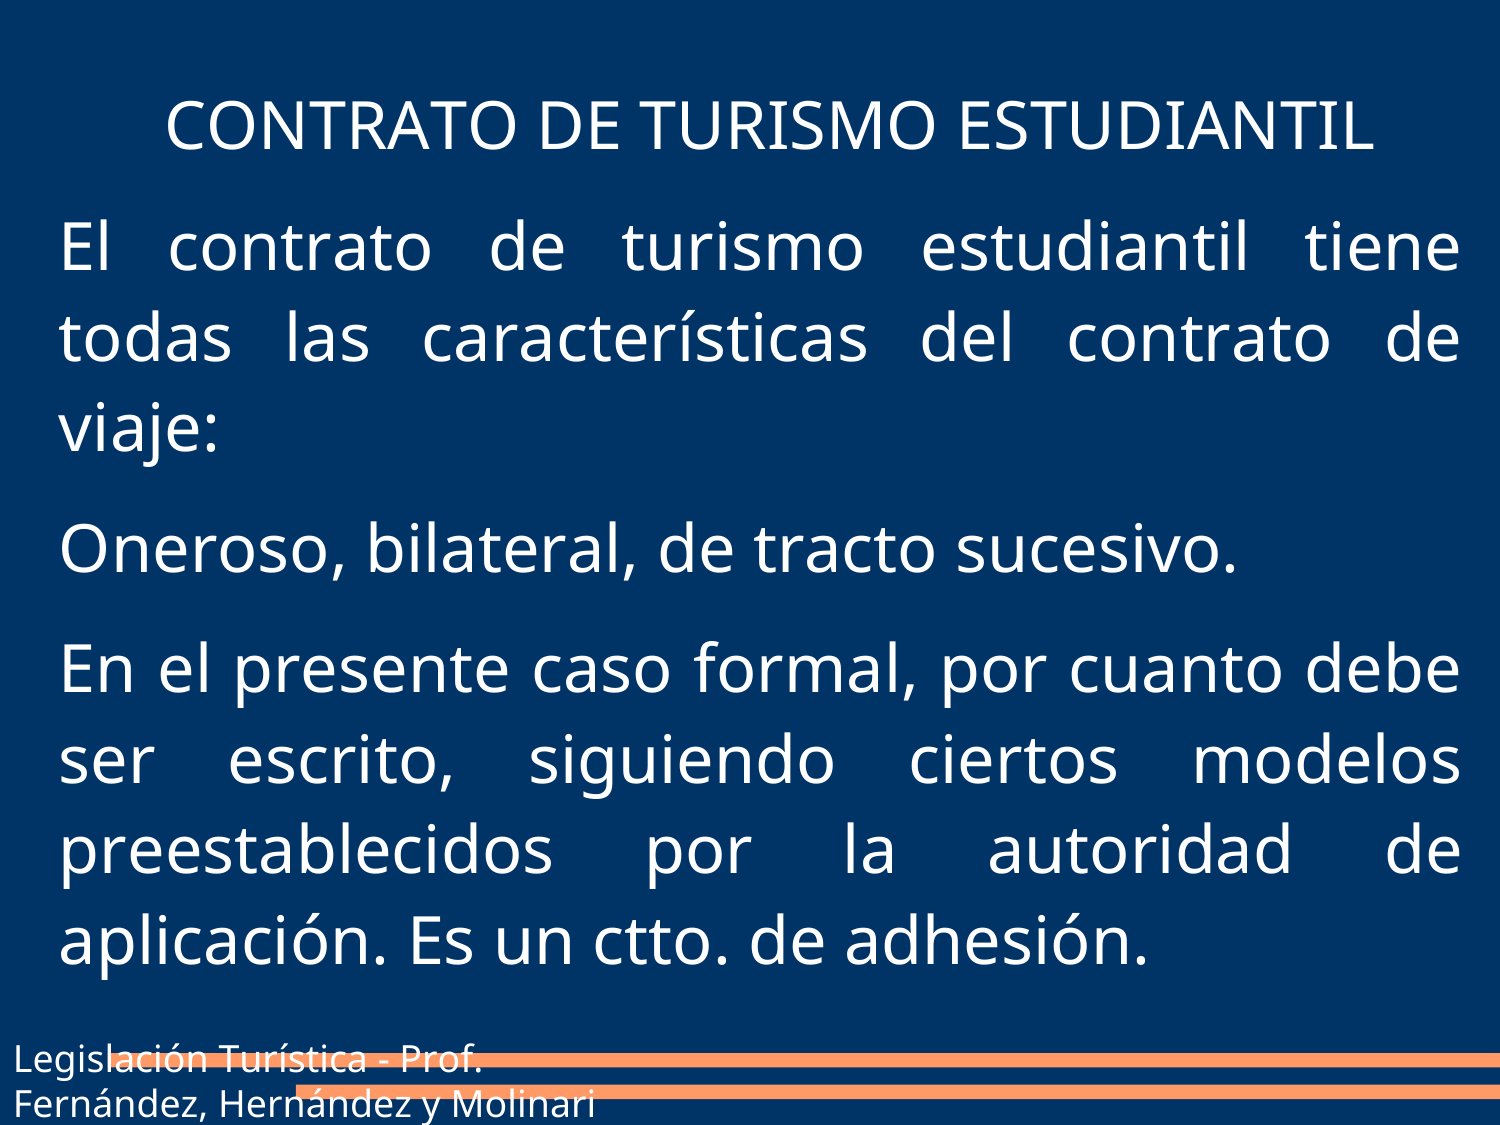

# CONTRATO DE TURISMO ESTUDIANTIL
El contrato de turismo estudiantil tiene todas las características del contrato de viaje:
Oneroso, bilateral, de tracto sucesivo.
En el presente caso formal, por cuanto debe ser escrito, siguiendo ciertos modelos preestablecidos por la autoridad de aplicación. Es un ctto. de adhesión.
Legislación Turística - Prof. Fernández, Hernández y Molinari